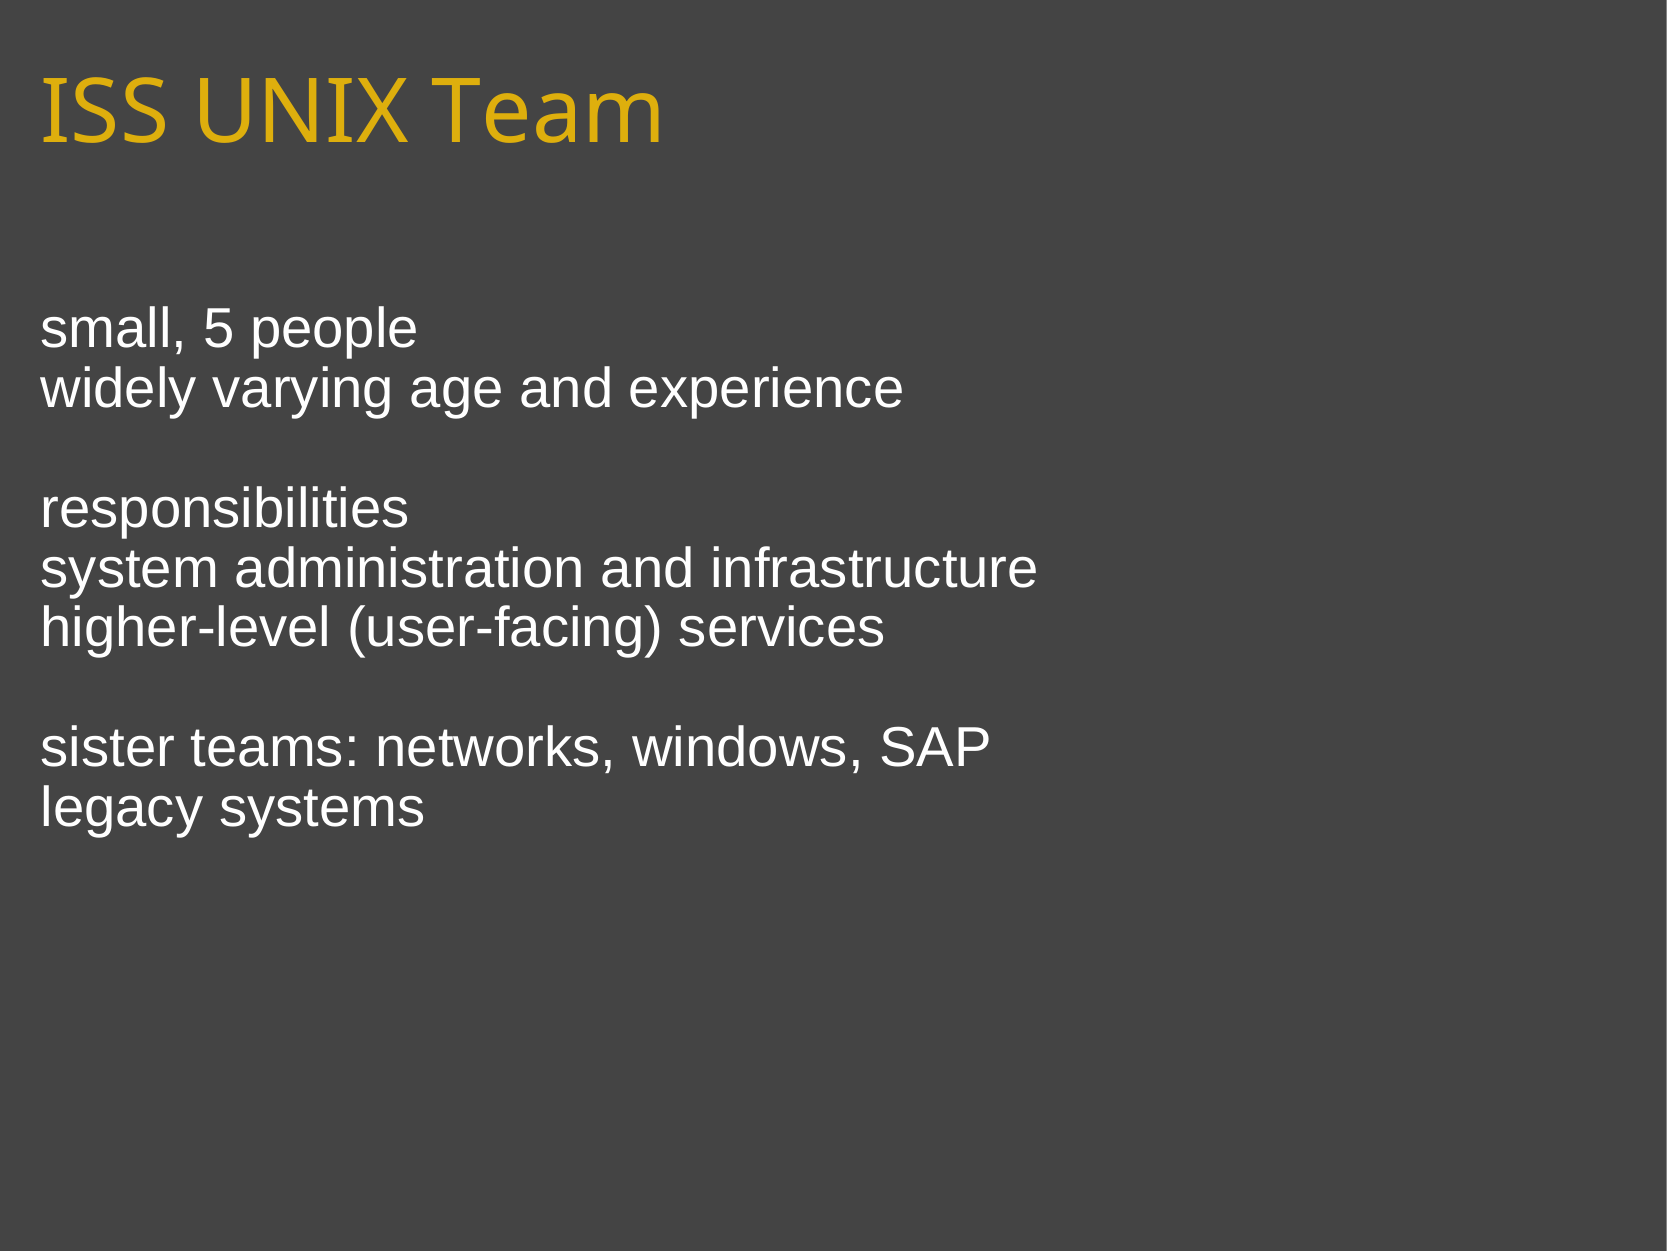

# ISS UNIX Team
small, 5 people
widely varying age and experience
responsibilities
system administration and infrastructure
higher-level (user-facing) services
sister teams: networks, windows, SAP
legacy systems